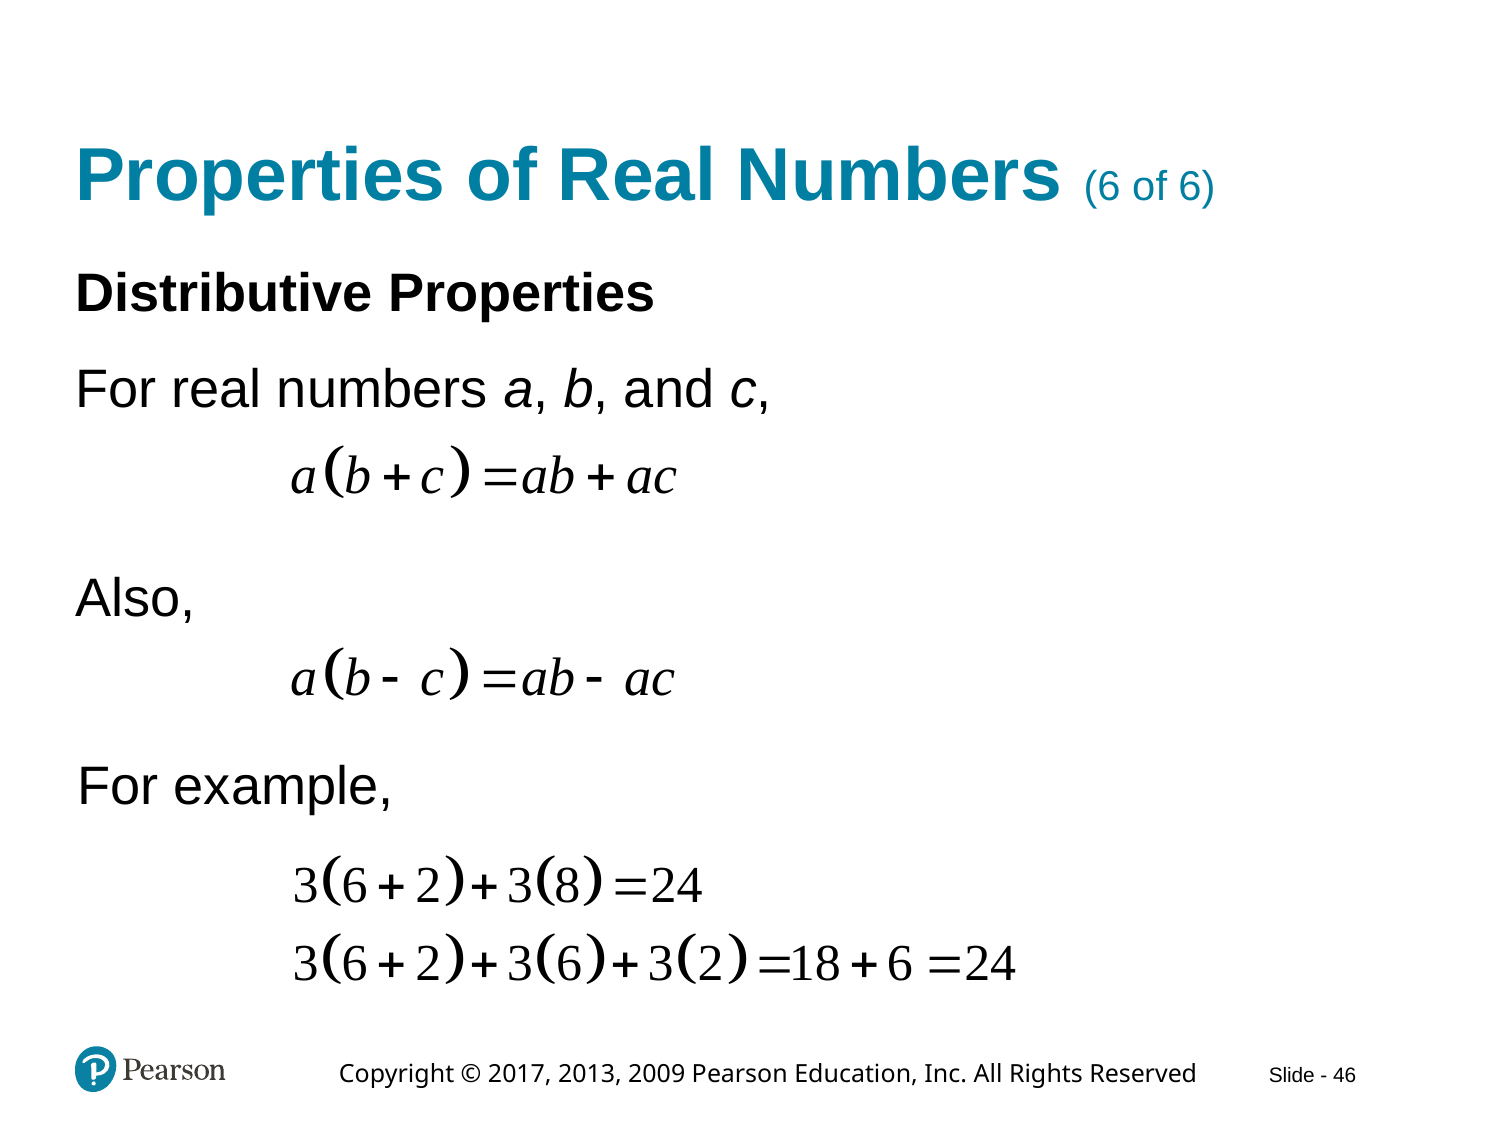

# Properties of Real Numbers (6 of 6)
Distributive Properties
For real numbers a, b, and c,
Also,
For example,